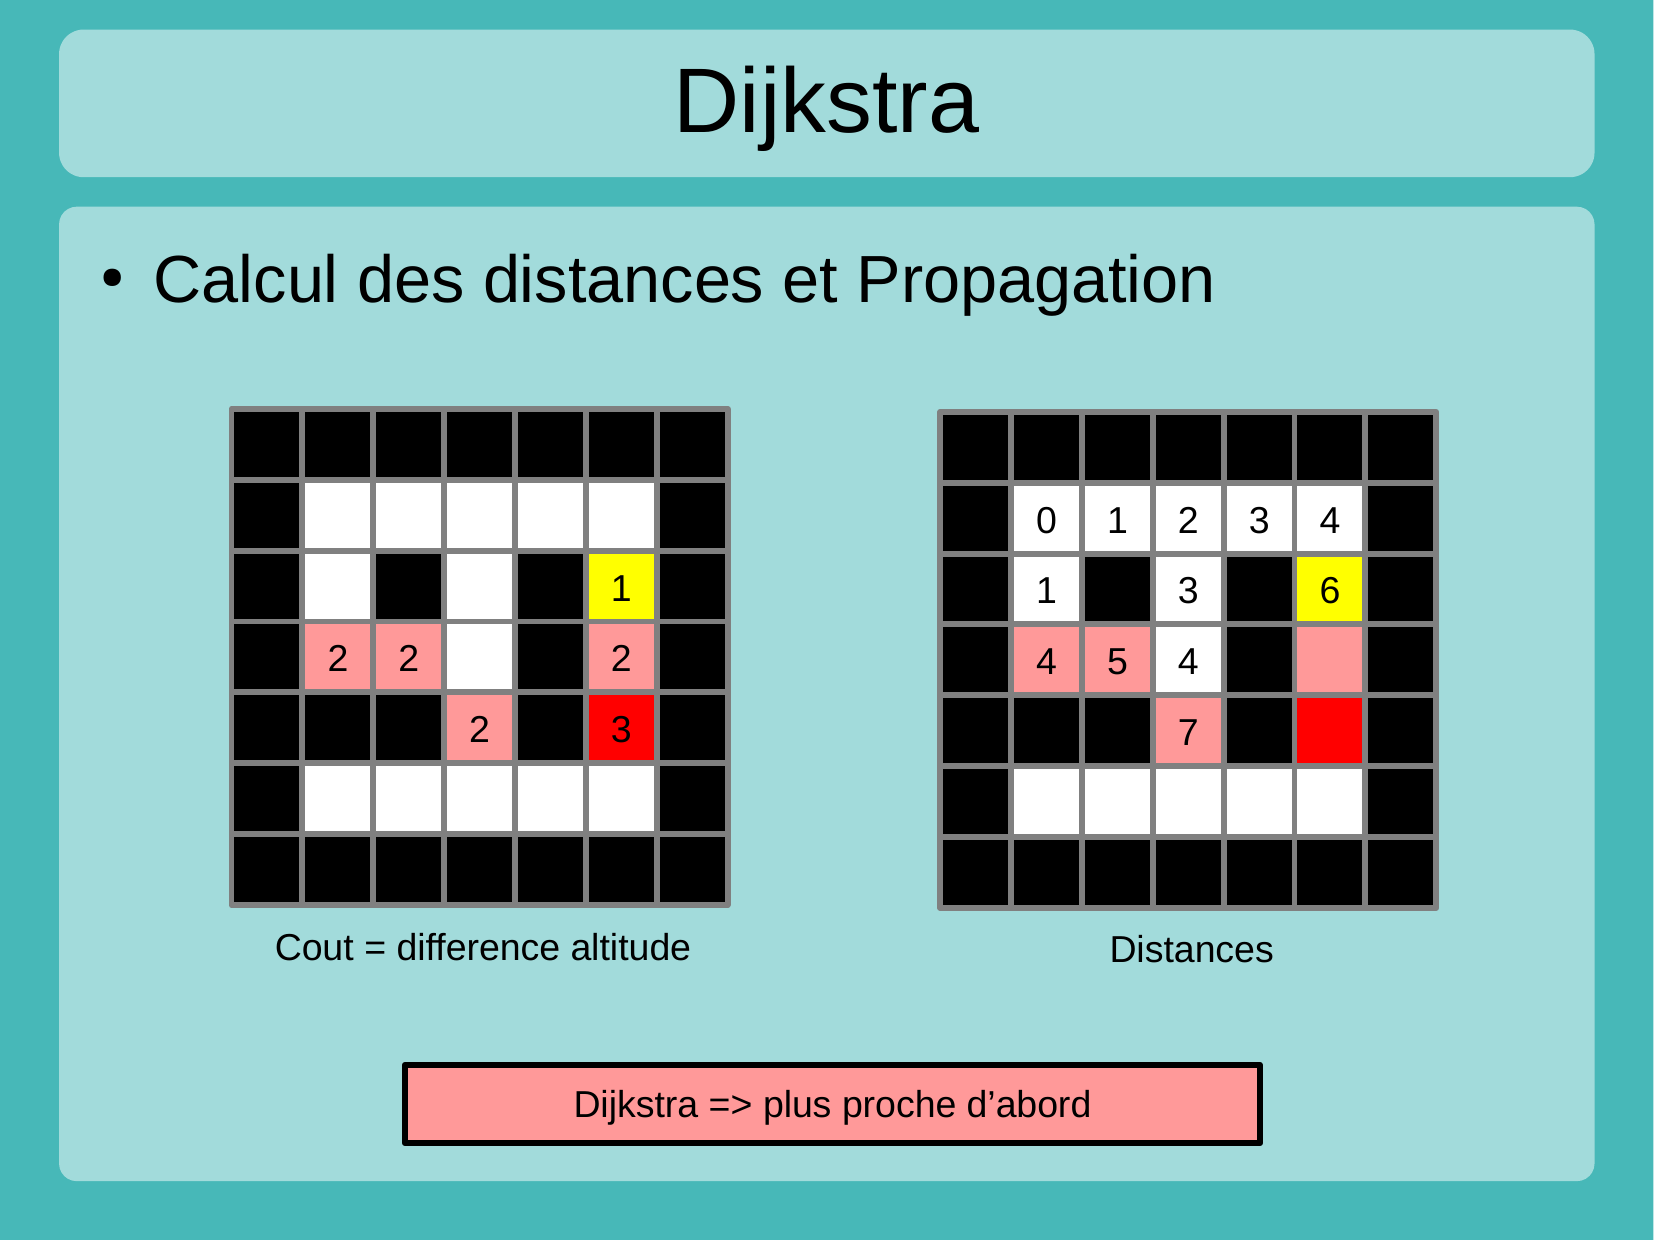

# Dijkstra
Calcul des distances et Propagation
1
2
2
2
2
3
Cout = difference altitude
0
1
2
3
4
1
3
6
4
5
4
7
Distances
Dijkstra => plus proche d’abord